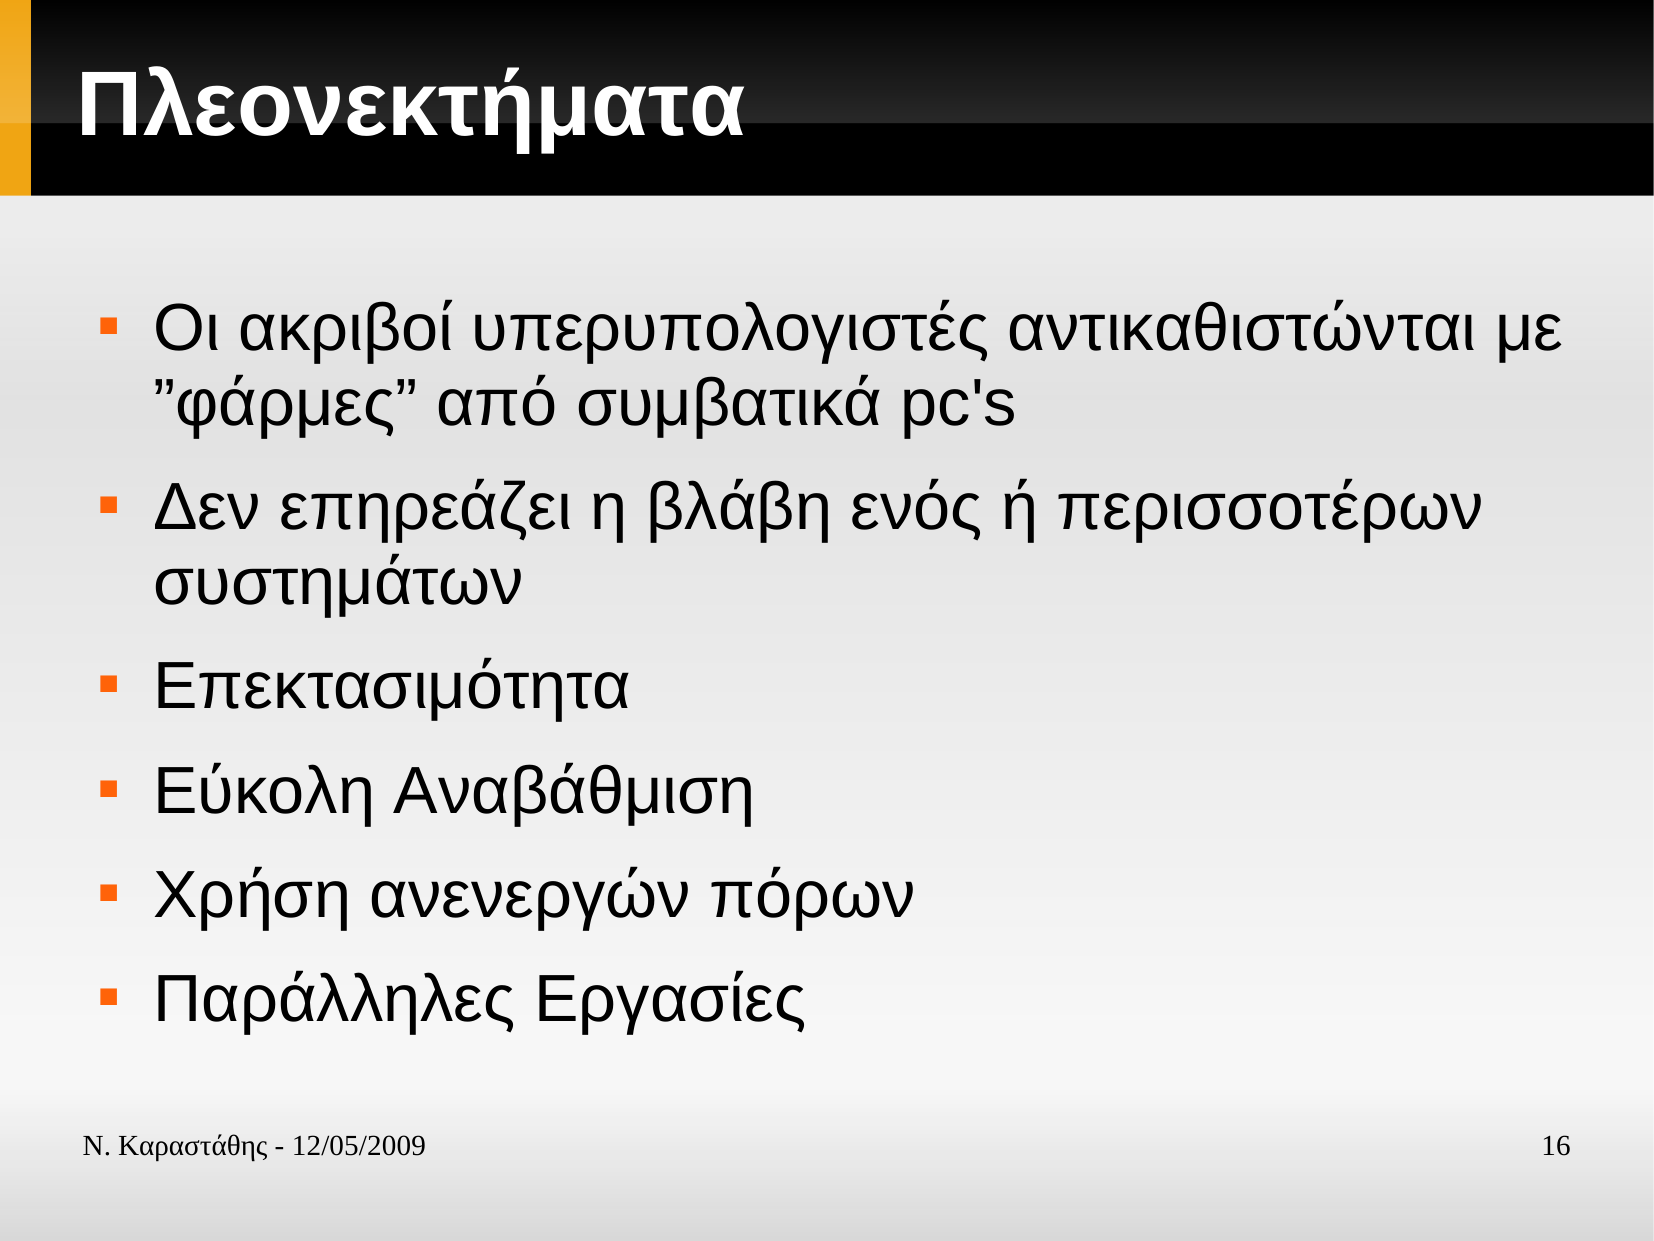

# Πλεονεκτήματα
Οι ακριβοί υπερυπολογιστές αντικαθιστώνται με ”φάρμες” από συμβατικά pc's
Δεν επηρεάζει η βλάβη ενός ή περισσοτέρων συστημάτων
Επεκτασιμότητα
Εύκολη Αναβάθμιση
Χρήση ανενεργών πόρων
Παράλληλες Εργασίες
Ν. Καραστάθης - 12/05/2009
16